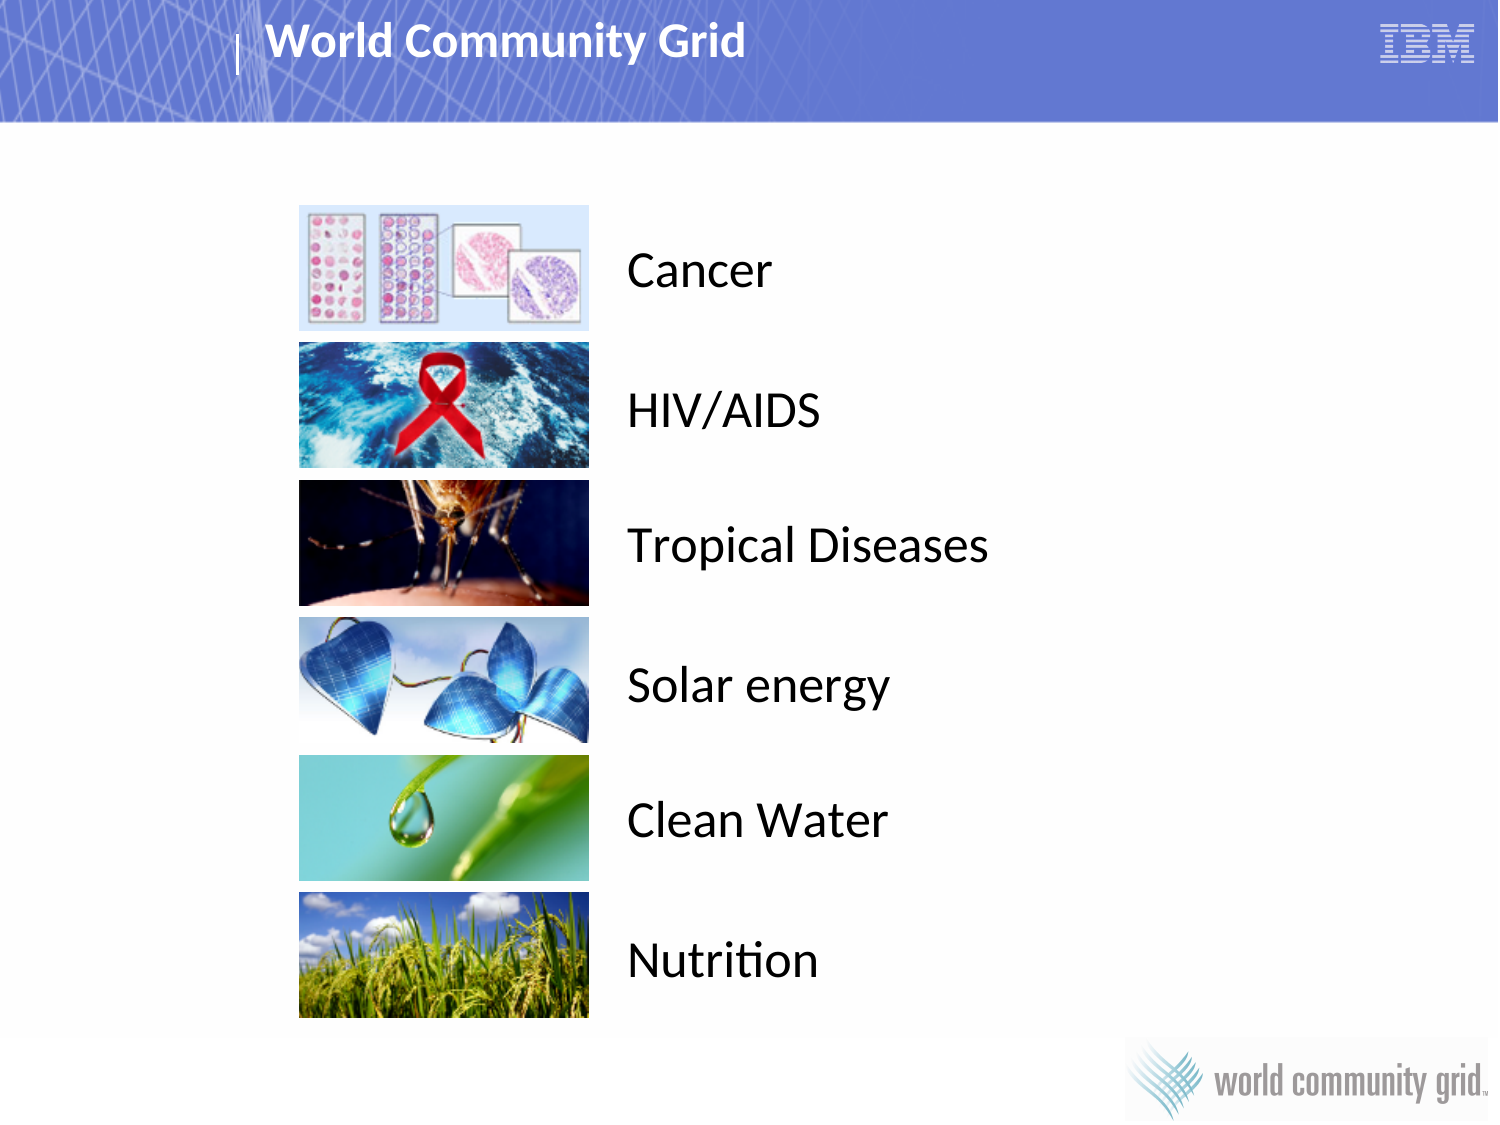

Cancer
HIV/AIDS
Tropical Diseases
Solar energy
Clean Water
Nutrition